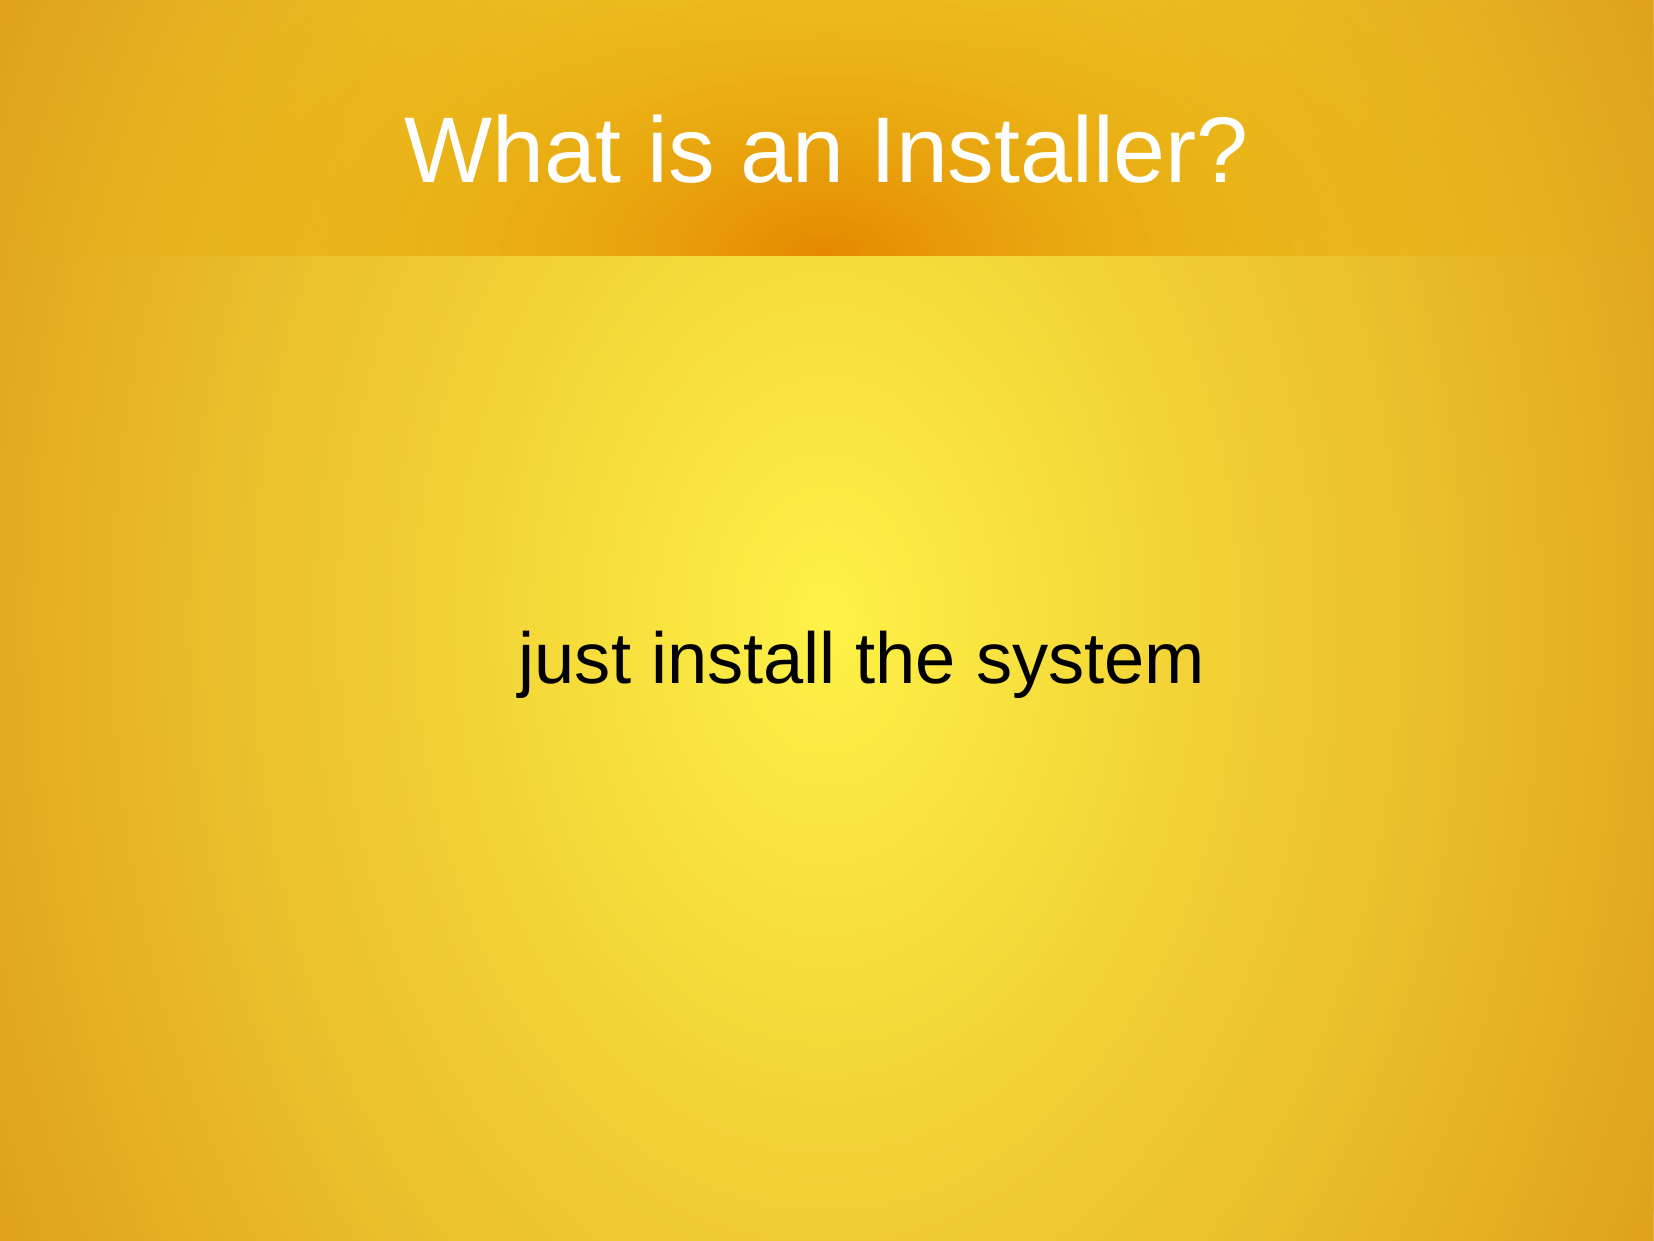

# What is an Installer?
just install the system